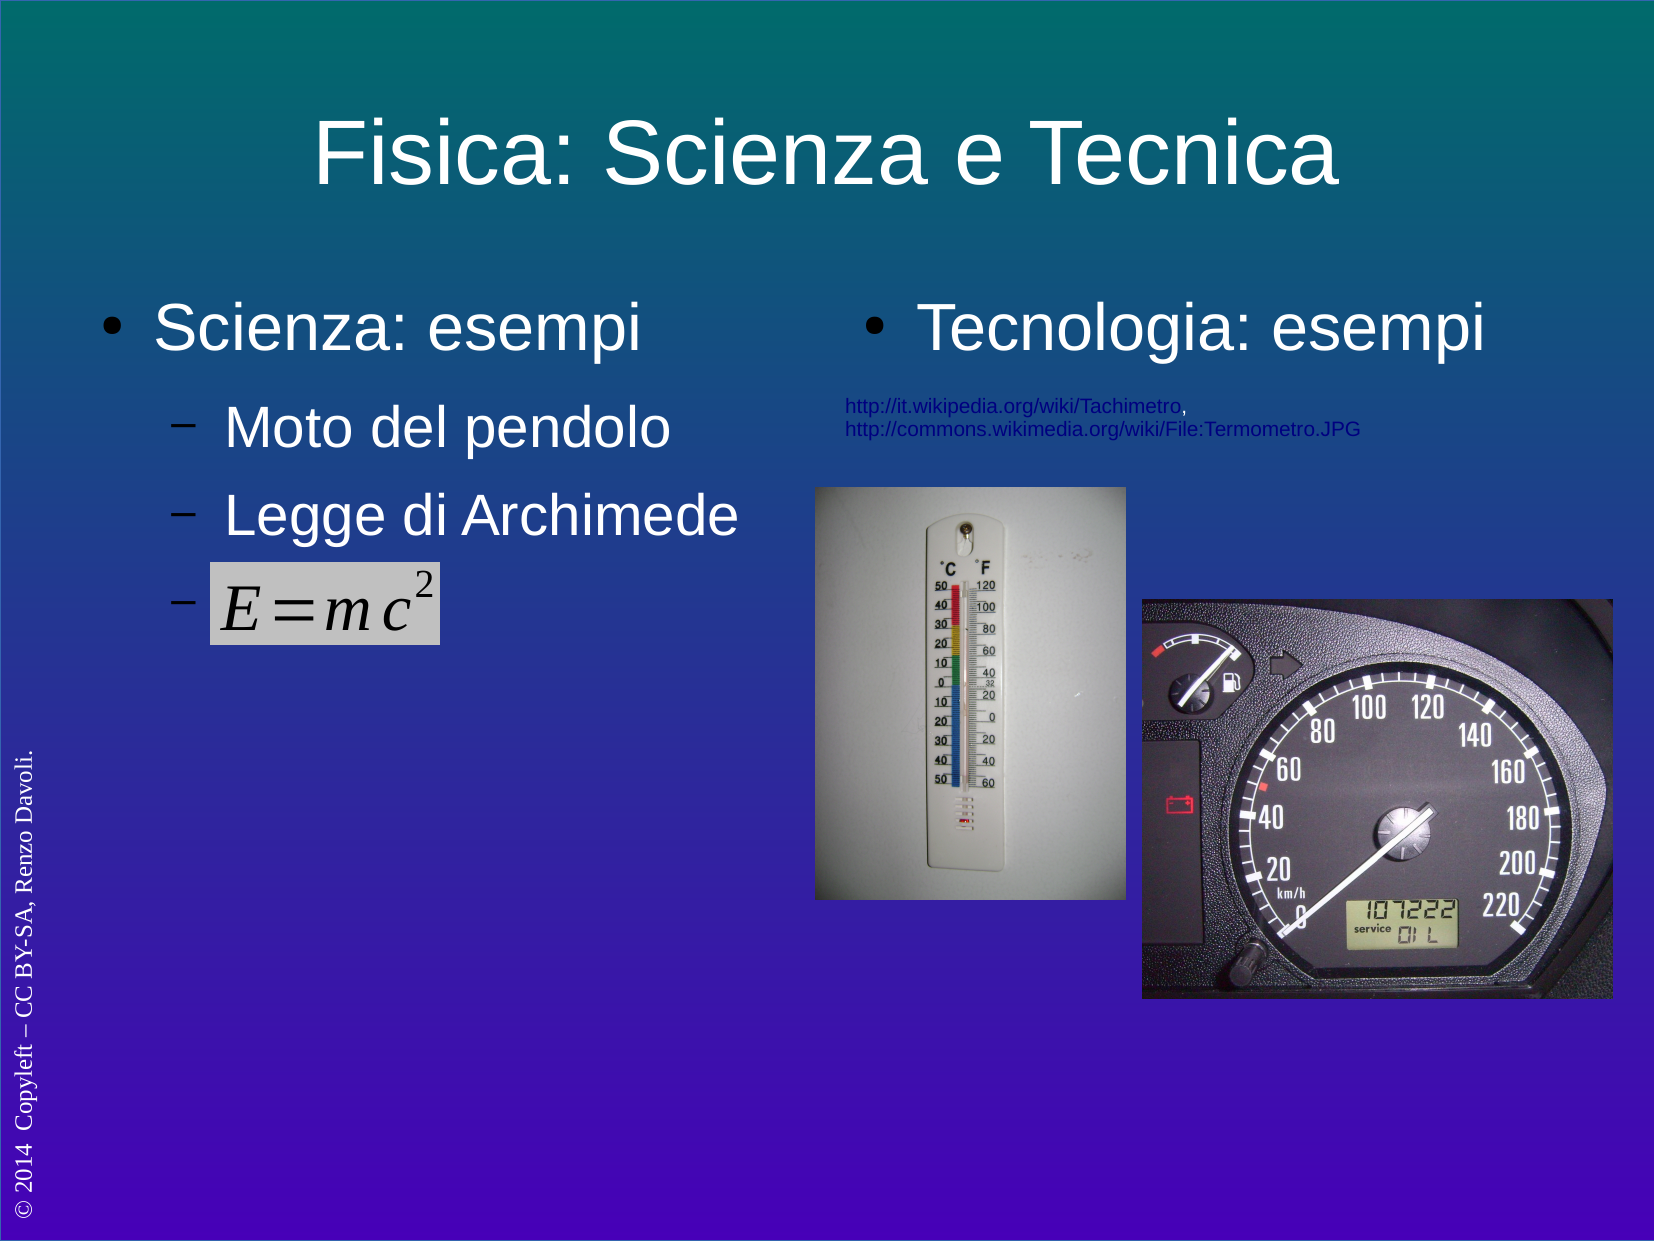

# Fisica: Scienza e Tecnica
Scienza: esempi
Moto del pendolo
Legge di Archimede
Tecnologia: esempi
http://it.wikipedia.org/wiki/Tachimetro,http://commons.wikimedia.org/wiki/File:Termometro.JPG